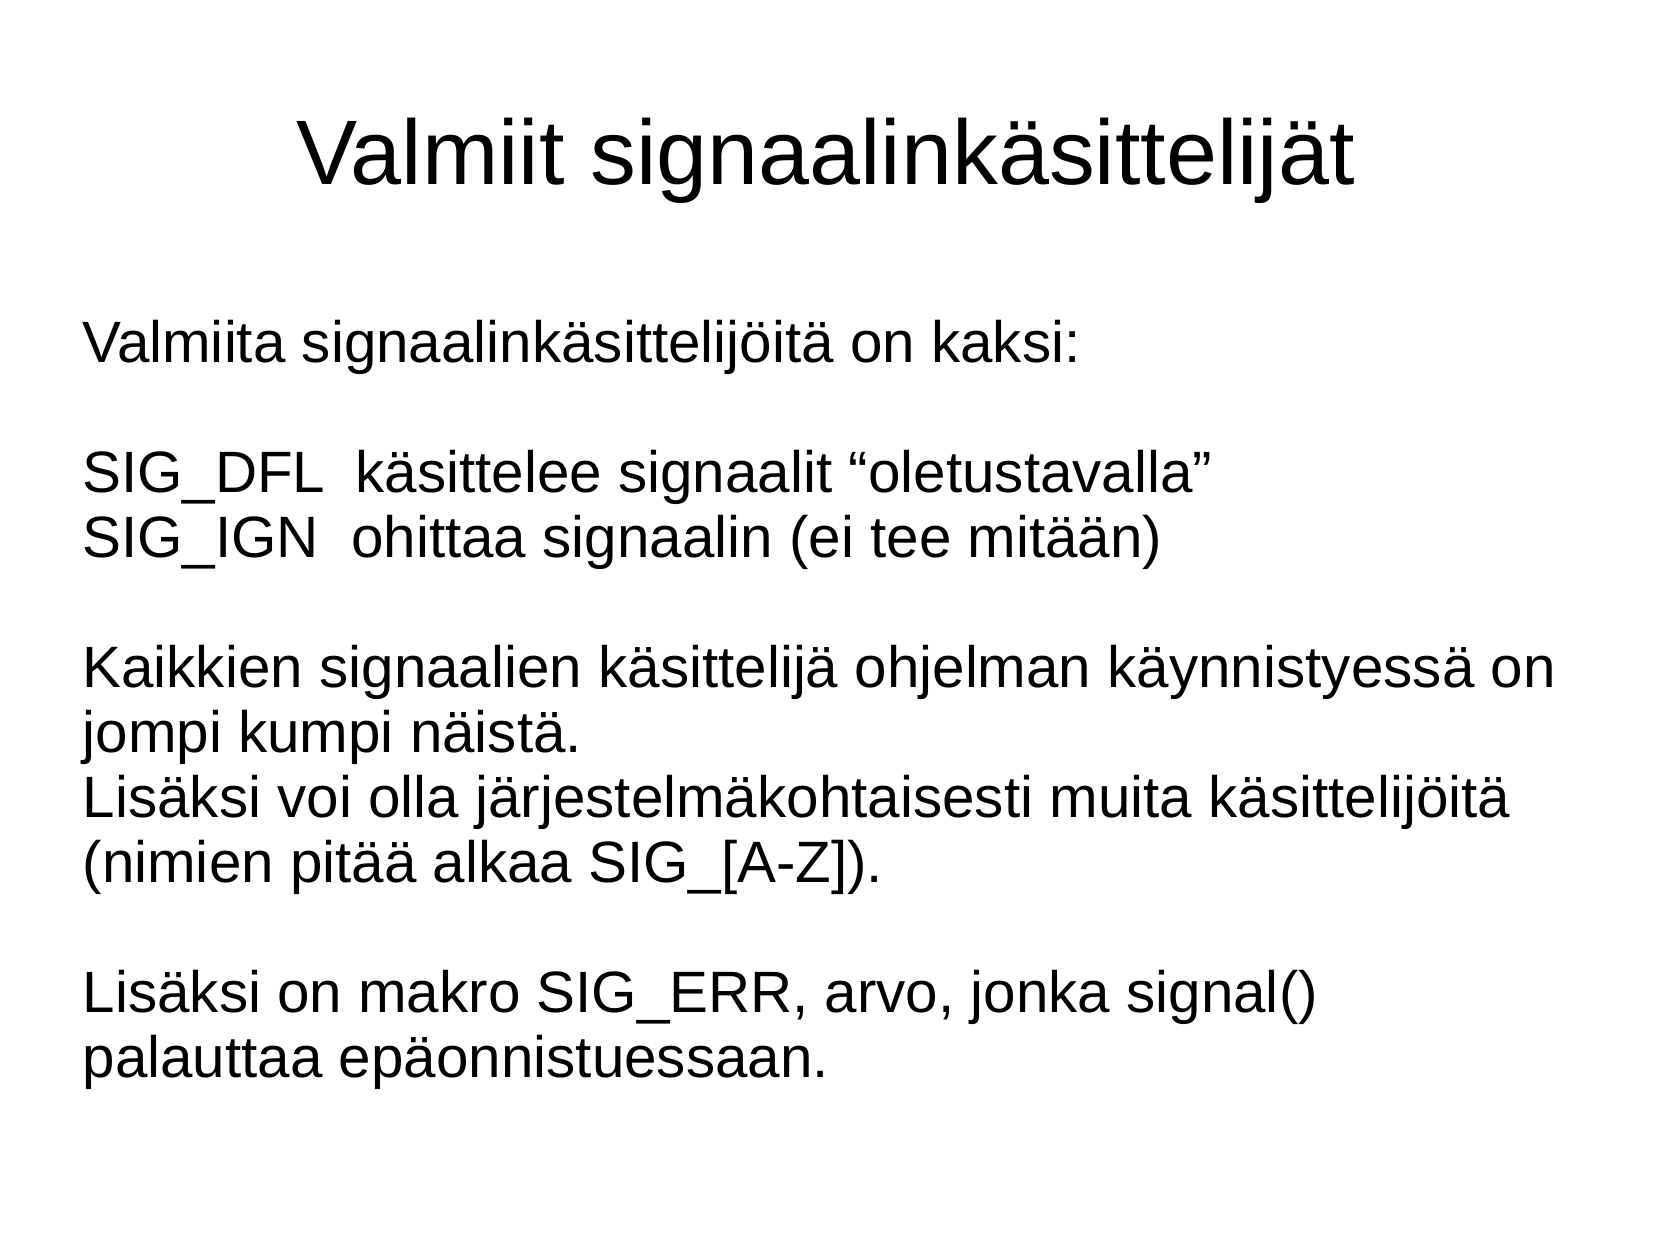

# Valmiit signaalinkäsittelijät
Valmiita signaalinkäsittelijöitä on kaksi:
SIG_DFL käsittelee signaalit “oletustavalla”
SIG_IGN ohittaa signaalin (ei tee mitään)
Kaikkien signaalien käsittelijä ohjelman käynnistyessä on jompi kumpi näistä.
Lisäksi voi olla järjestelmäkohtaisesti muita käsittelijöitä (nimien pitää alkaa SIG_[A-Z]).
Lisäksi on makro SIG_ERR, arvo, jonka signal() palauttaa epäonnistuessaan.